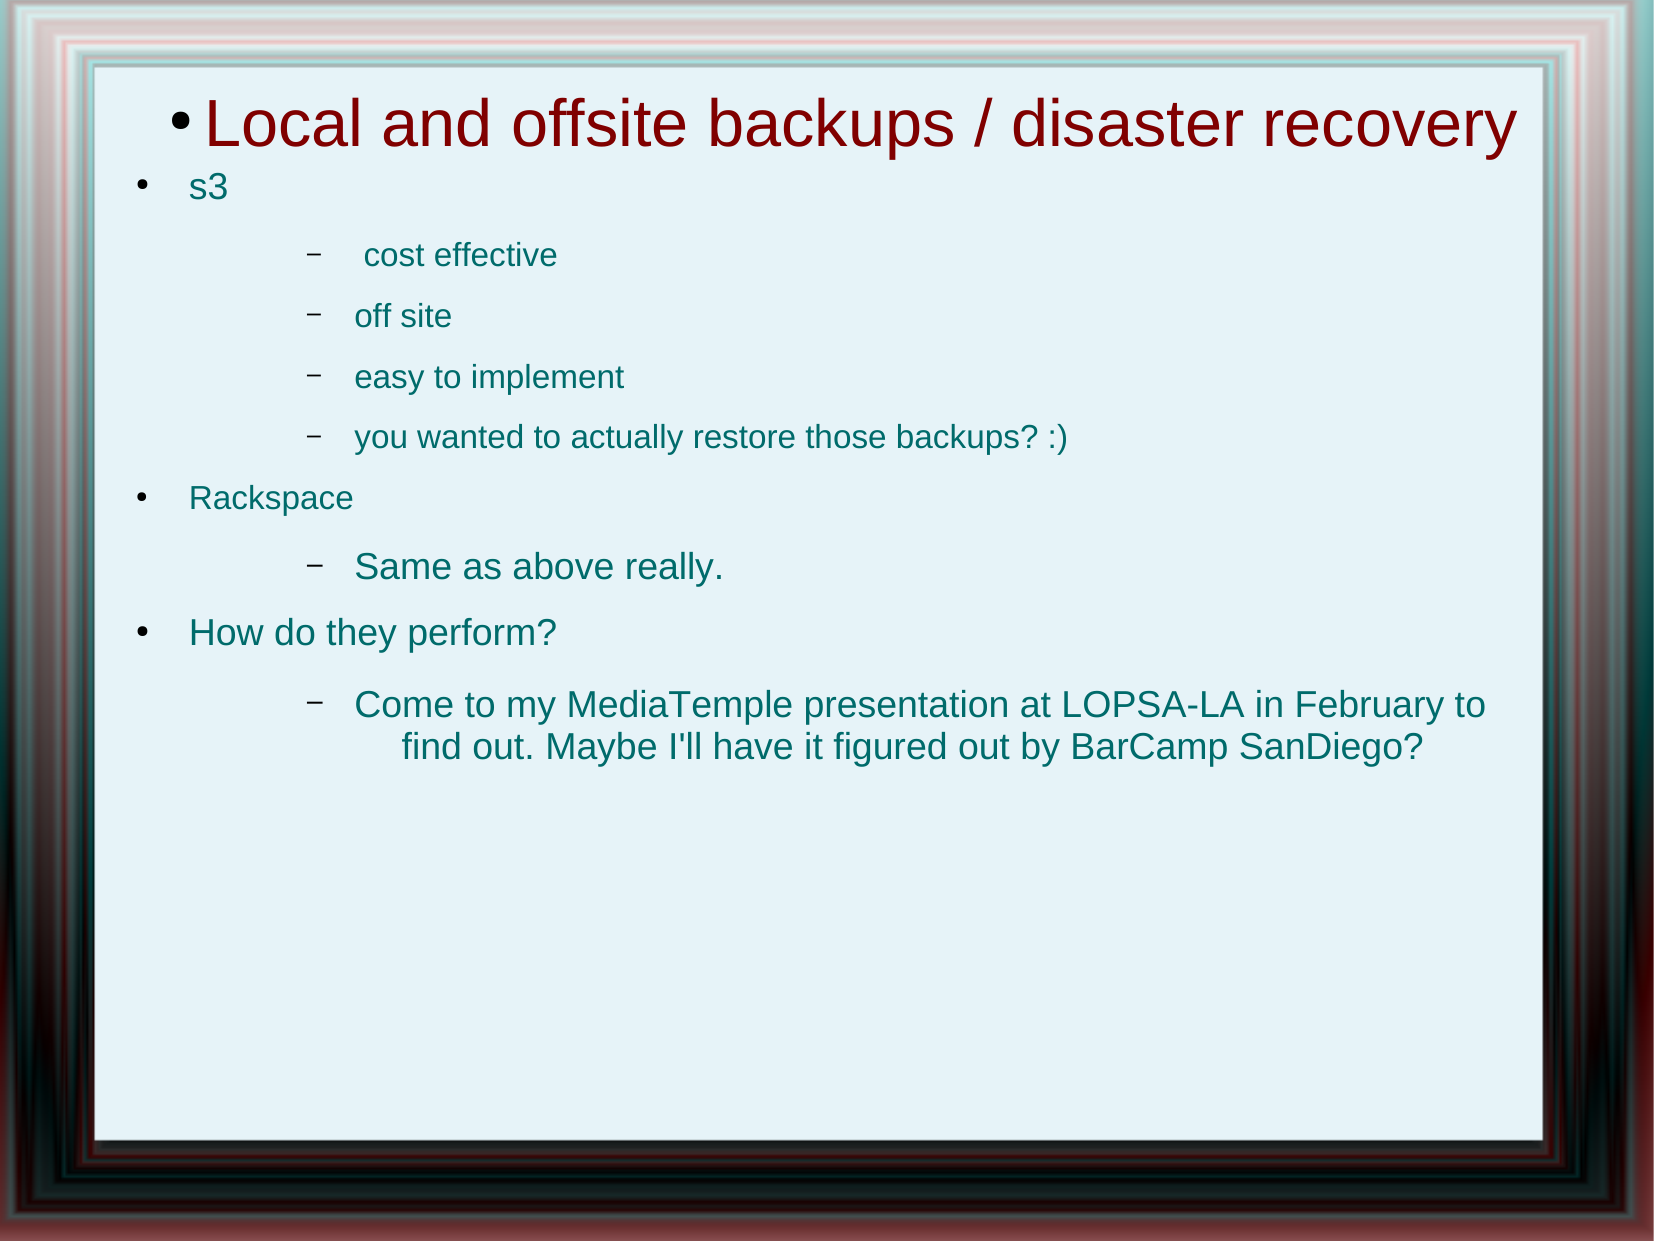

# Local and offsite backups / disaster recovery
s3
 cost effective
off site
easy to implement
you wanted to actually restore those backups? :)
Rackspace
Same as above really.
How do they perform?
Come to my MediaTemple presentation at LOPSA-LA in February to find out. Maybe I'll have it figured out by BarCamp SanDiego?